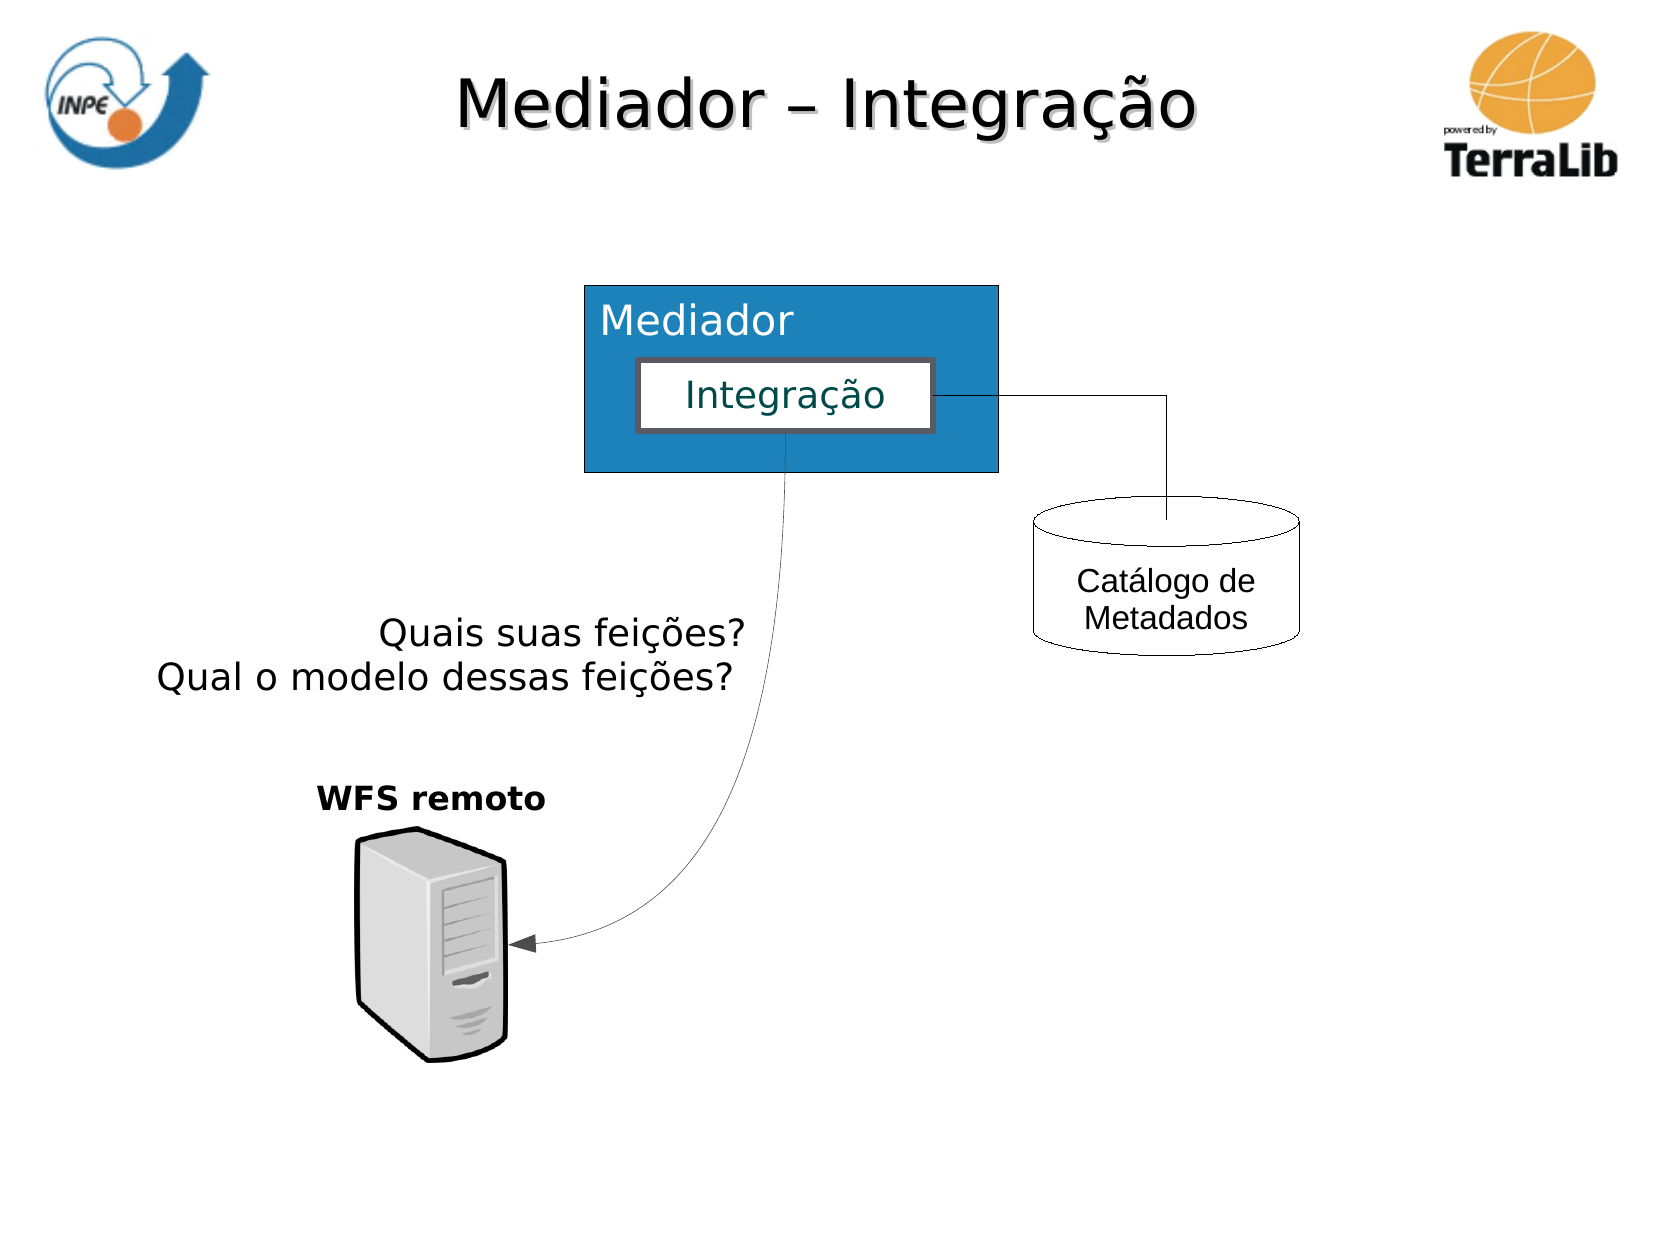

# Mediador – Integração
Mediador
Integração
Catálogo de
Metadados
Quais suas feições?
Qual o modelo dessas feições?
WFS remoto